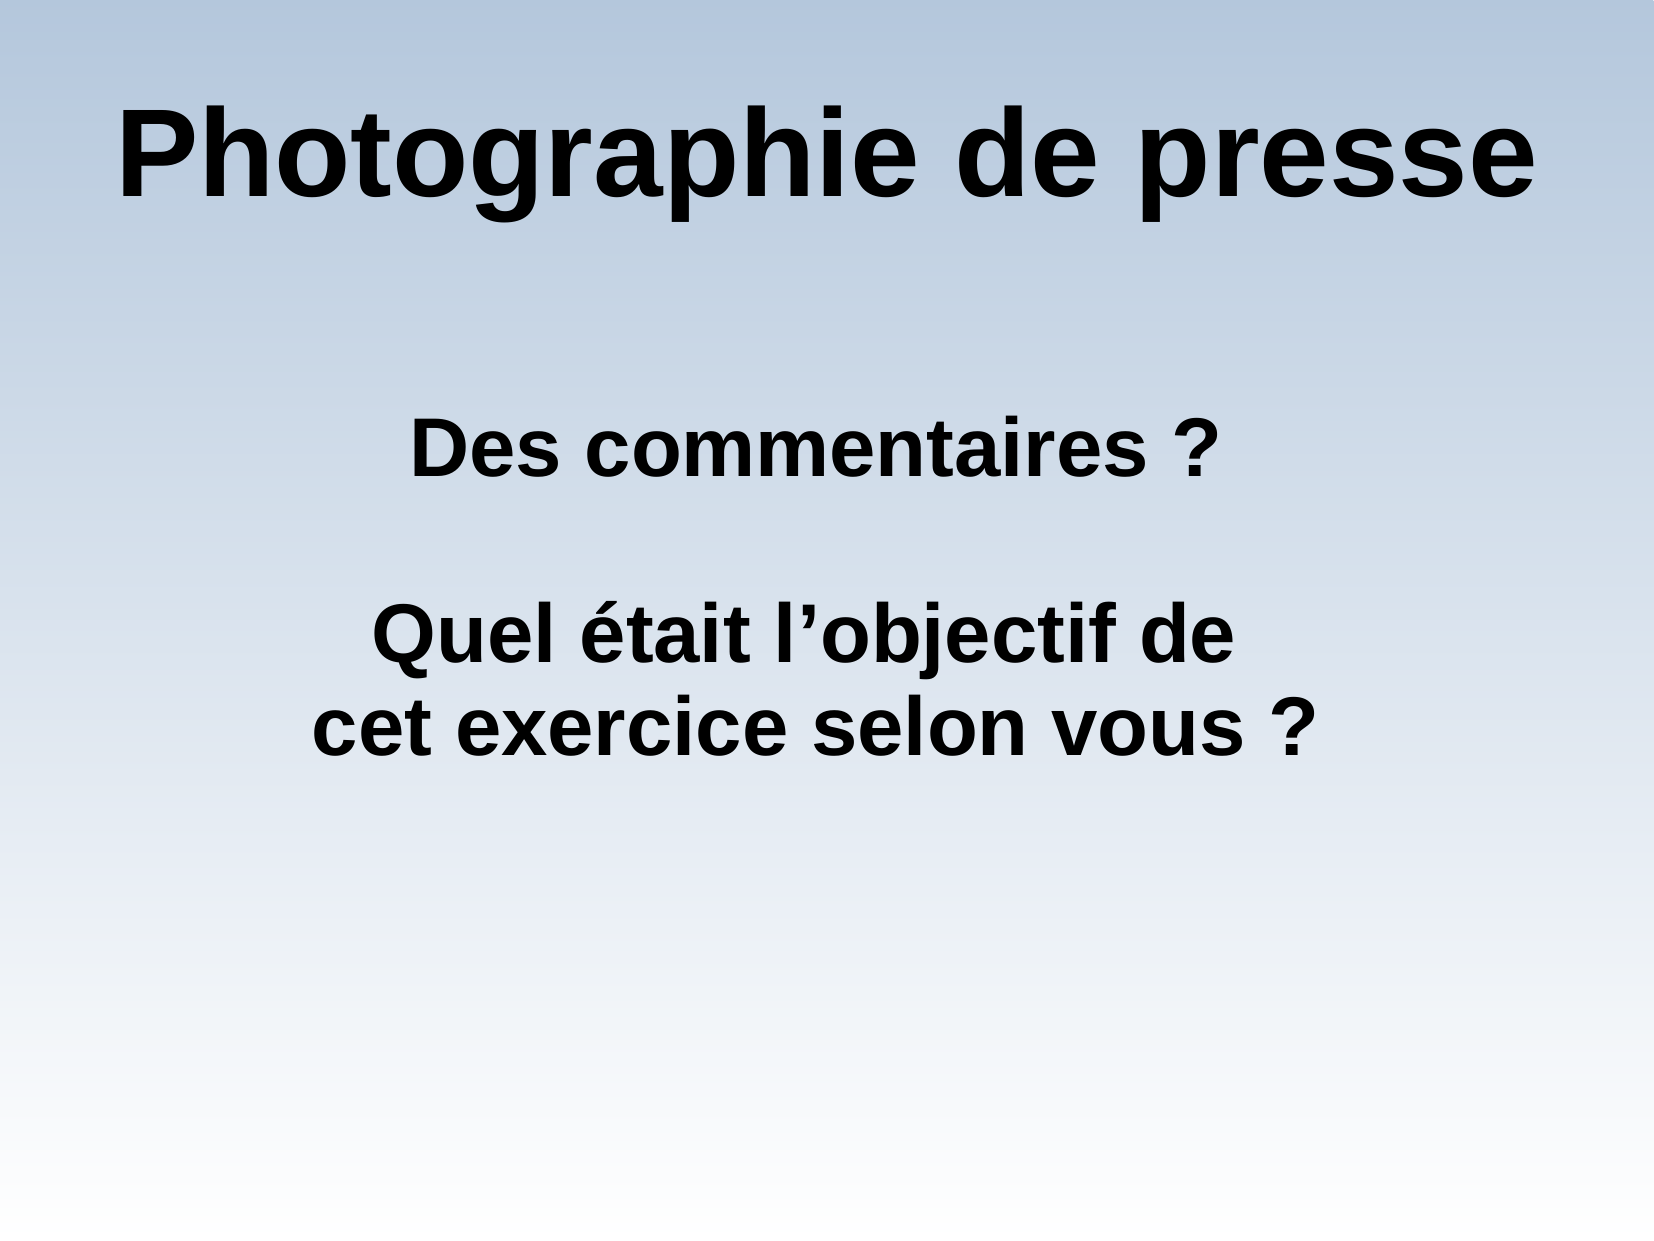

# Photographie de presse
Des commentaires ?
Quel était l’objectif de
cet exercice selon vous ?